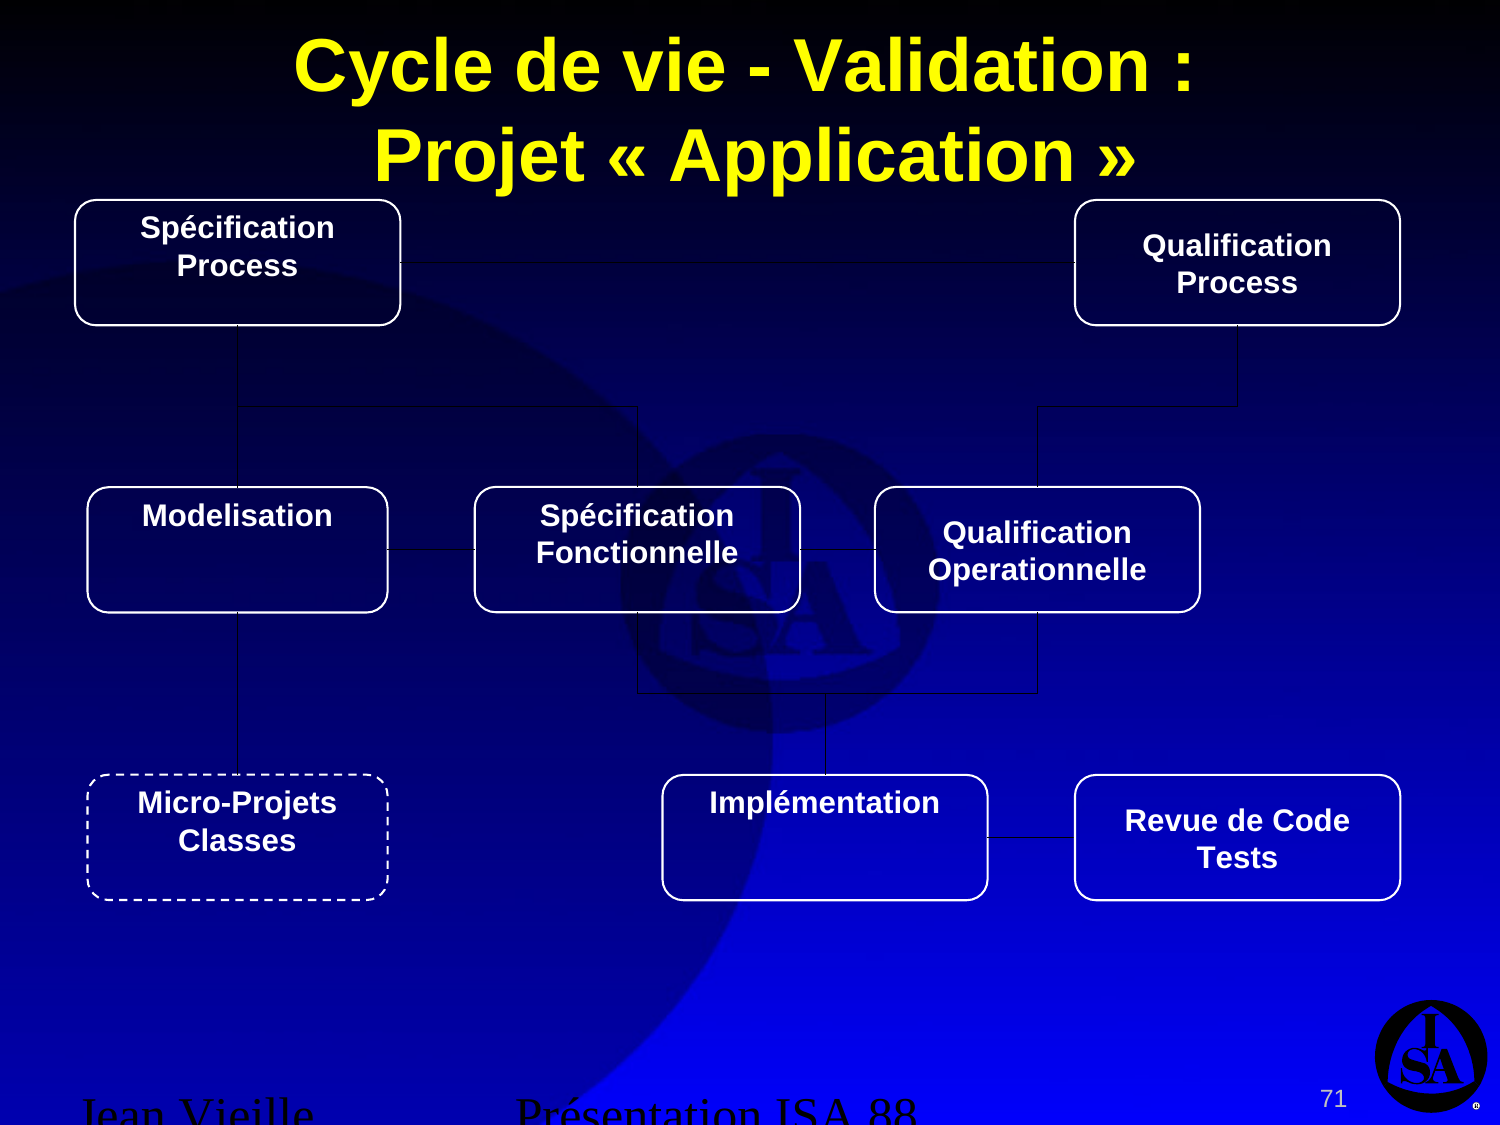

# Cycle de vie - Validation : Projet « Application »
Spécification Process
Qualification Process
Spécification Fonctionnelle
Qualification Operationnelle
Modelisation
Micro-Projets Classes
Implémentation
Revue de Code
Tests